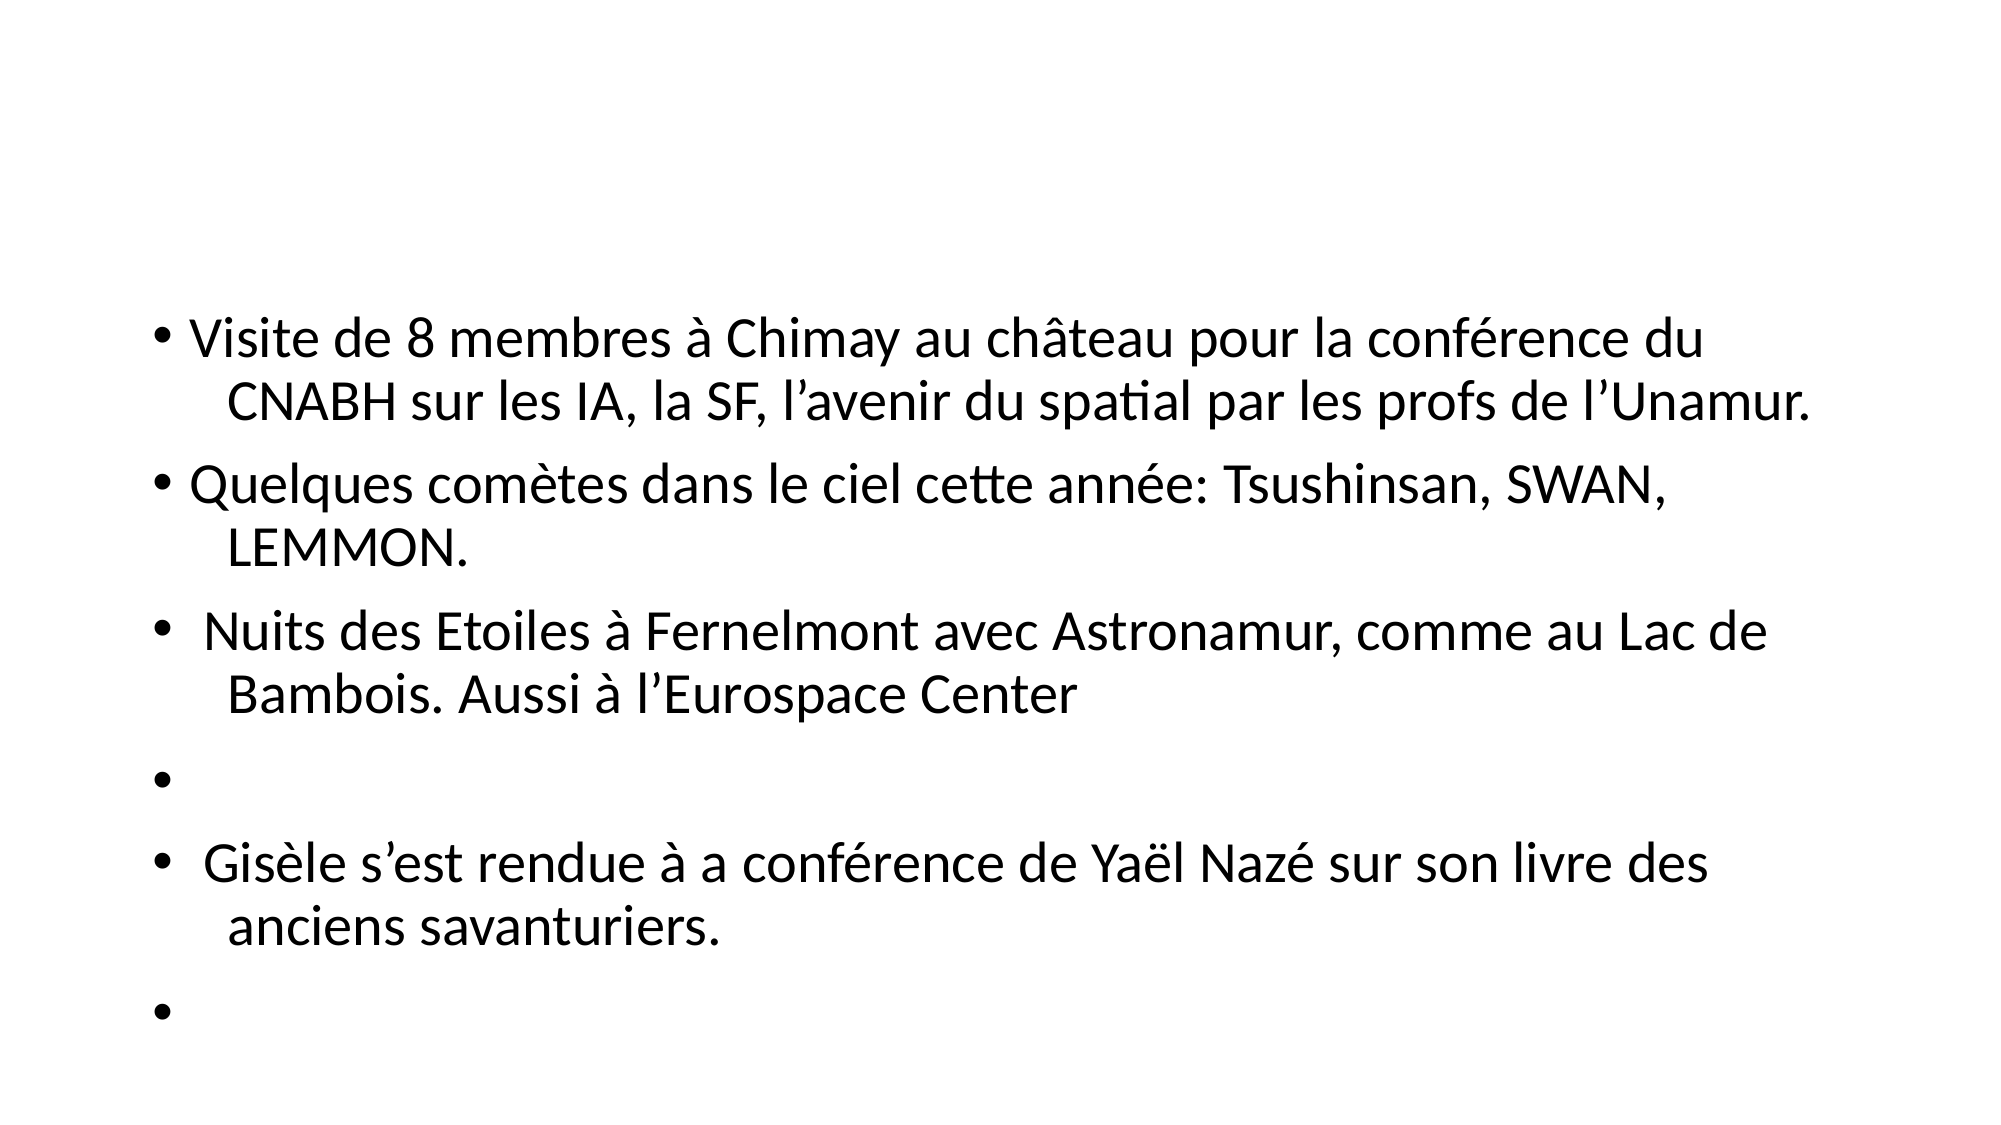

#
Visite de 8 membres à Chimay au château pour la conférence du CNABH sur les IA, la SF, l’avenir du spatial par les profs de l’Unamur.
Quelques comètes dans le ciel cette année: Tsushinsan, SWAN, LEMMON.
 Nuits des Etoiles à Fernelmont avec Astronamur, comme au Lac de Bambois. Aussi à l’Eurospace Center
 Gisèle s’est rendue à a conférence de Yaël Nazé sur son livre des anciens savanturiers.